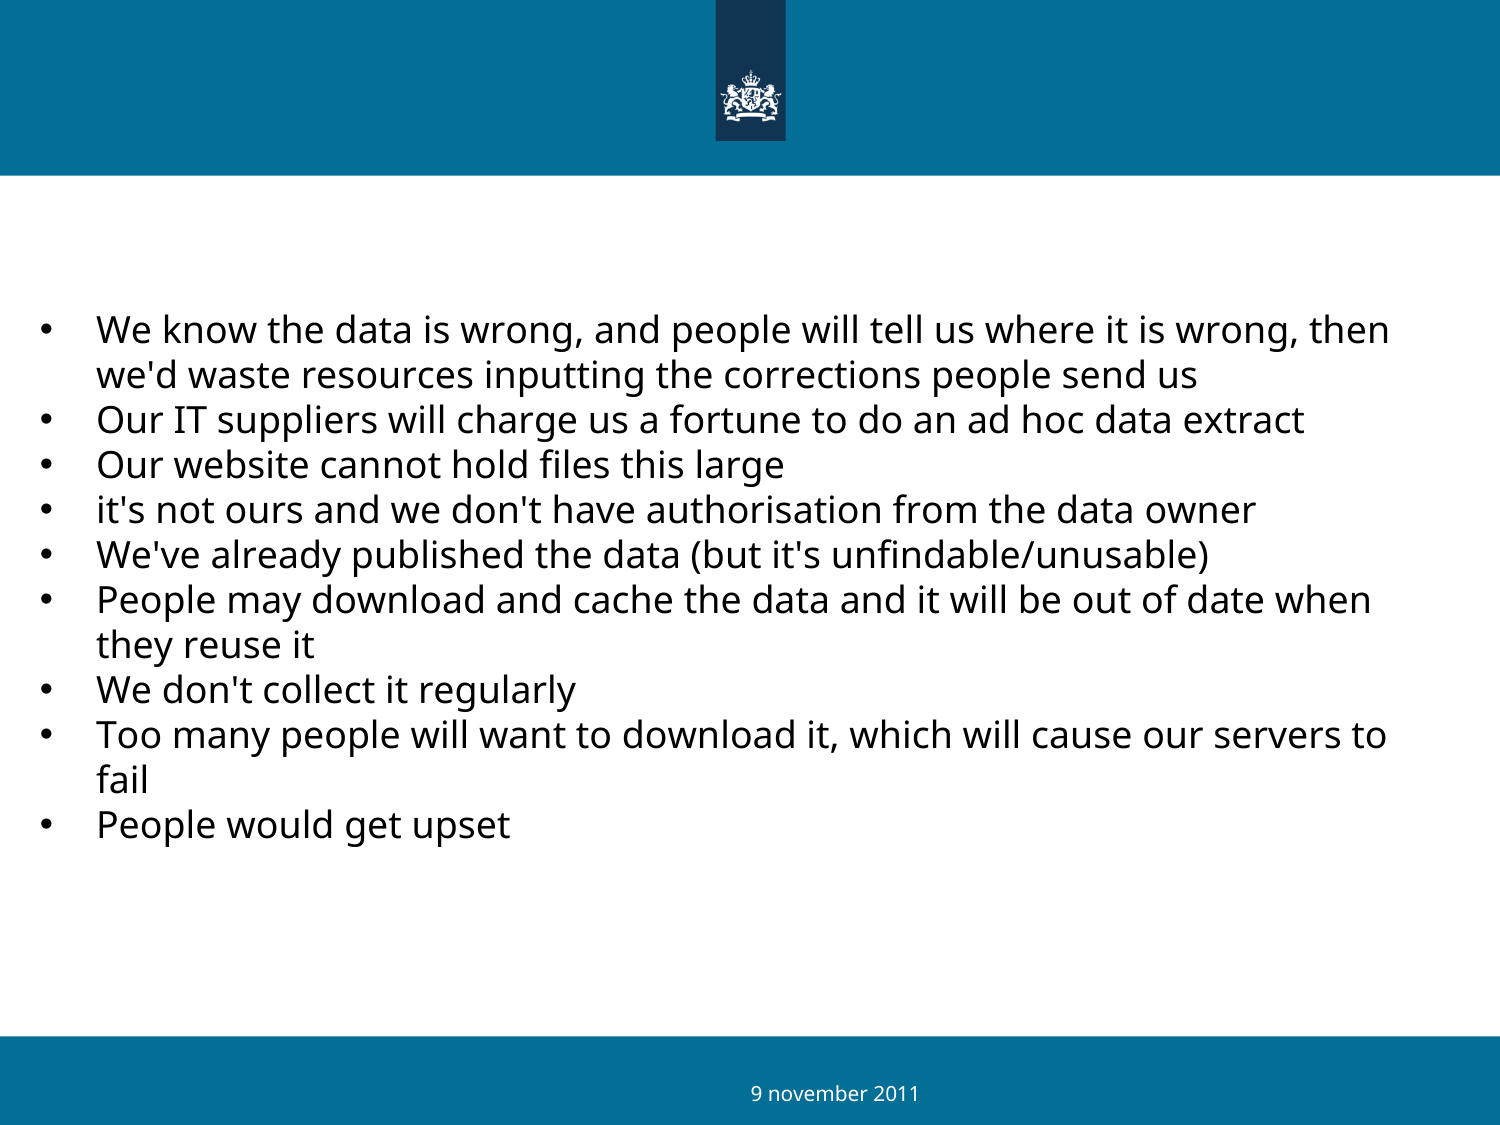

We know the data is wrong, and people will tell us where it is wrong, then we'd waste resources inputting the corrections people send us
Our IT suppliers will charge us a fortune to do an ad hoc data extract
Our website cannot hold files this large
it's not ours and we don't have authorisation from the data owner
We've already published the data (but it's unfindable/unusable)
People may download and cache the data and it will be out of date when they reuse it
We don't collect it regularly
Too many people will want to download it, which will cause our servers to fail
People would get upset
9 november 2011